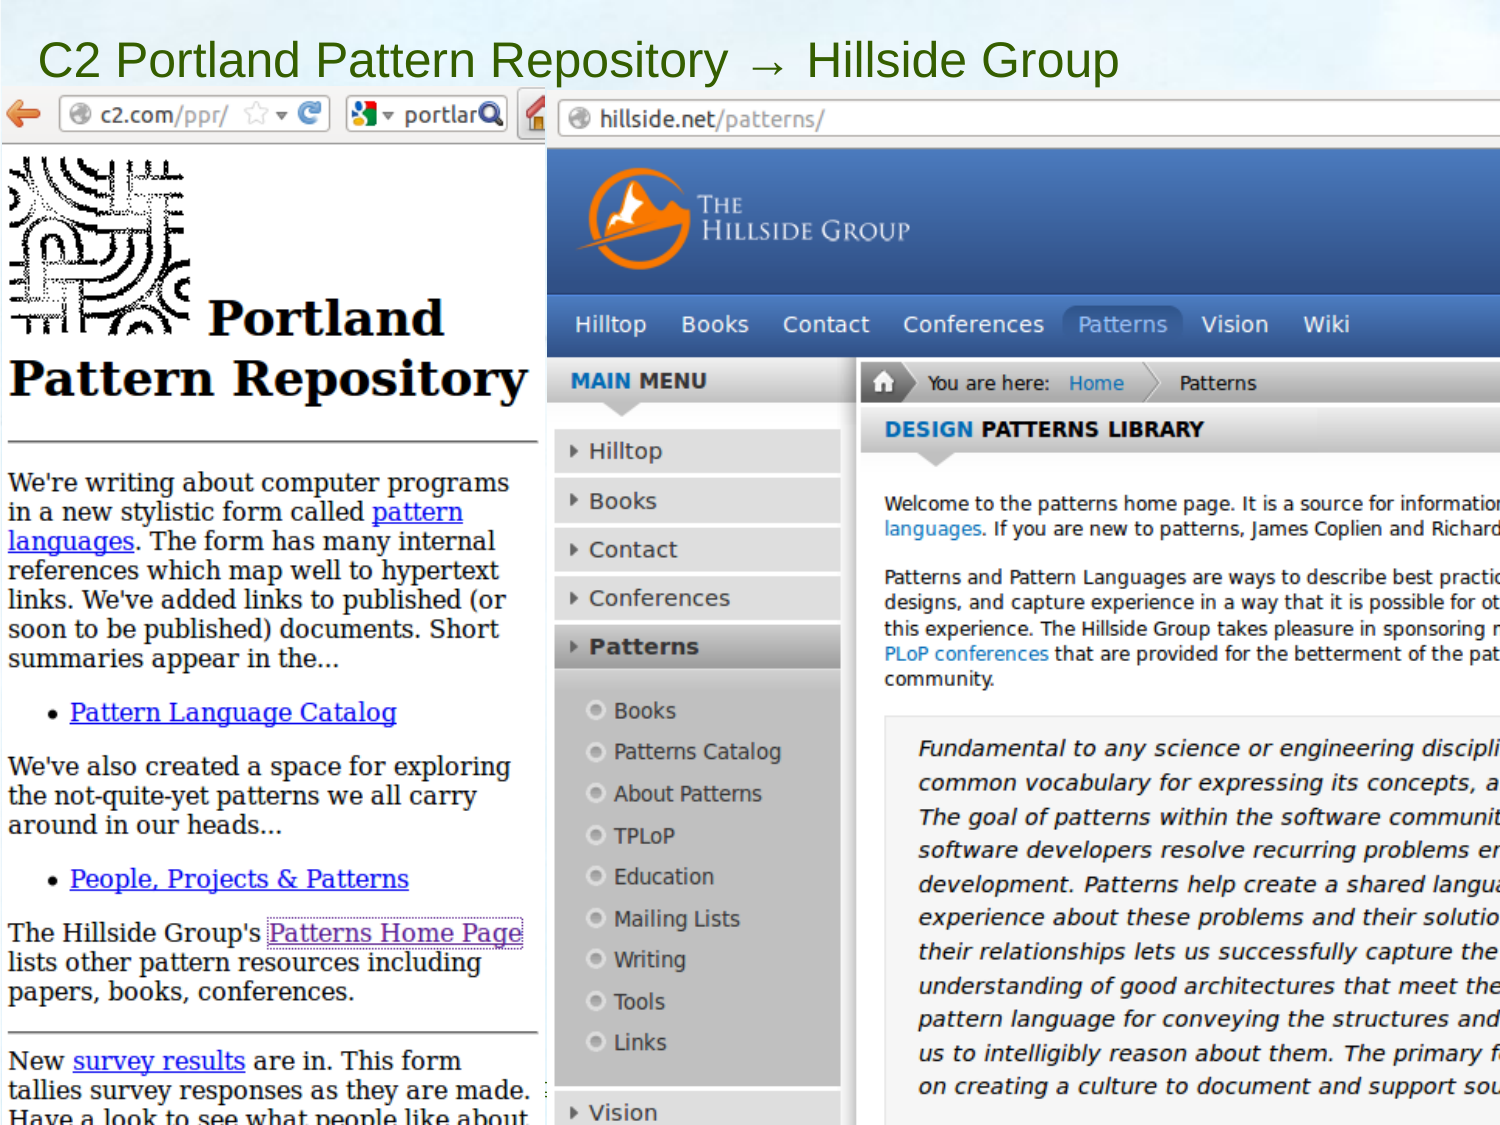

# C2 Portland Pattern Repository → Hillside Group
An Invitation to Service Systems Thinking
October 2014
78